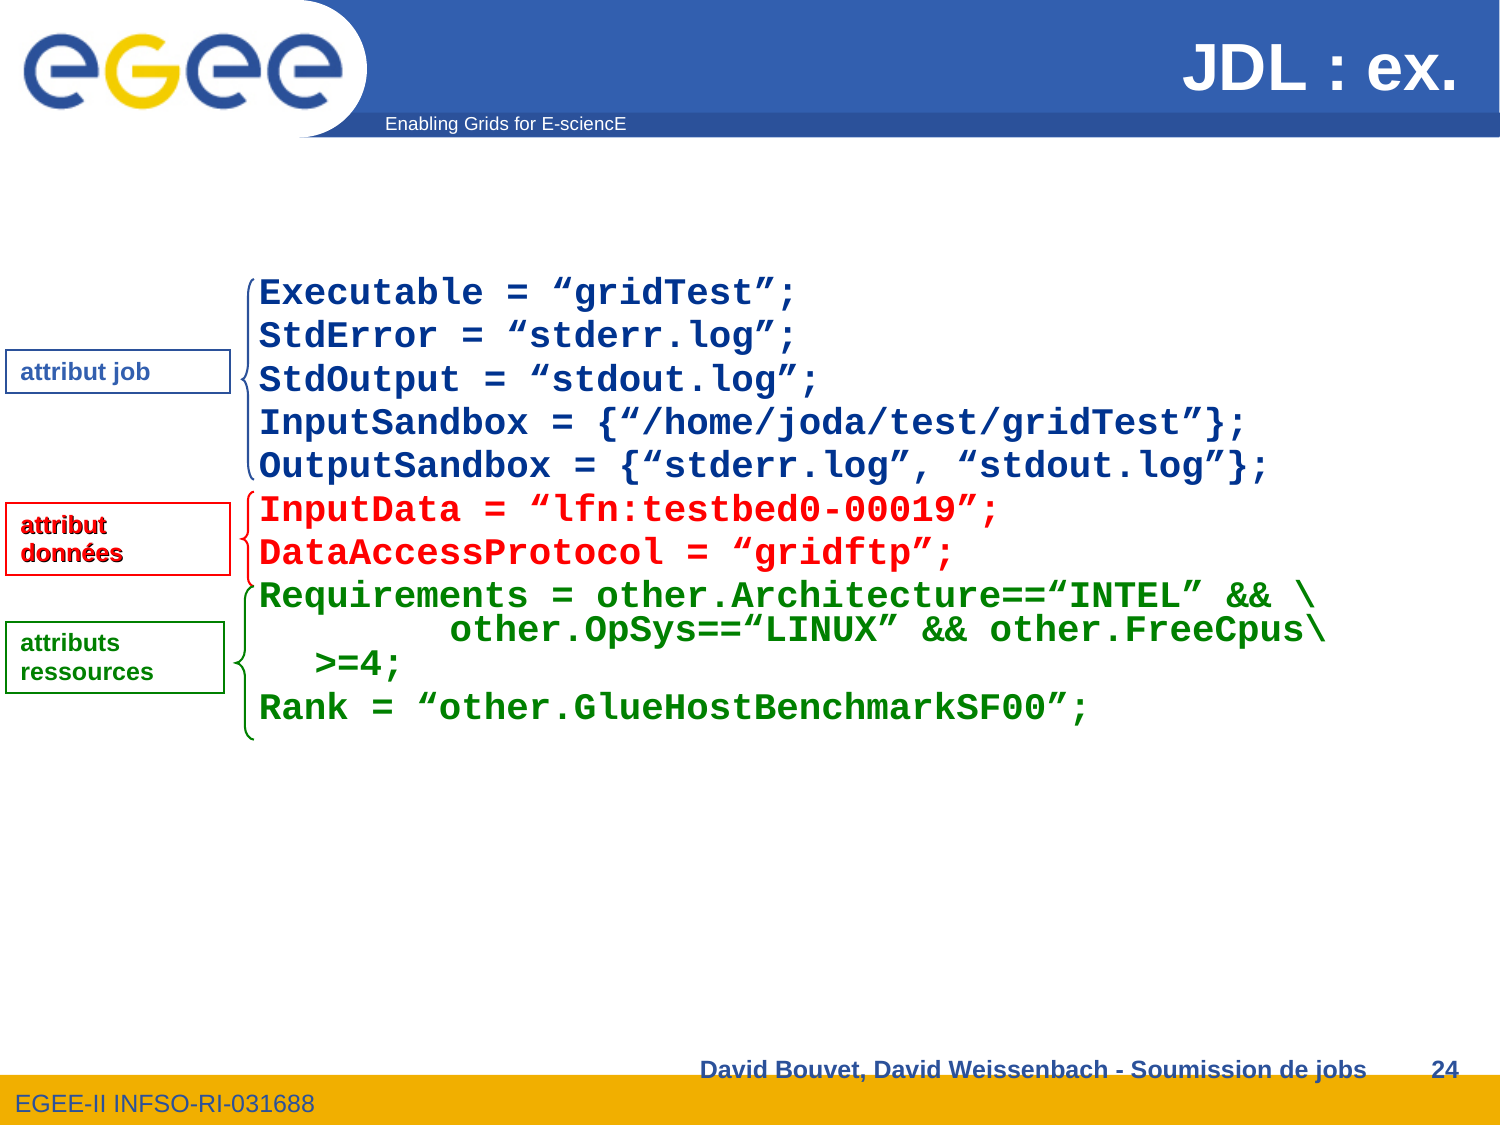

# JDL : ex.
	Executable = “gridTest”;
	StdError = “stderr.log”;
	StdOutput = “stdout.log”;
	InputSandbox = {“/home/joda/test/gridTest”};
	OutputSandbox = {“stderr.log”, “stdout.log”};
	InputData = “lfn:testbed0-00019”;
	DataAccessProtocol = “gridftp”;
	Requirements = other.Architecture==“INTEL” && \
	 other.OpSys==“LINUX” && other.FreeCpus\ 		 >=4;
	Rank = “other.GlueHostBenchmarkSF00”;
attribut job
attribut données
attributs ressources
David Bouvet, David Weissenbach - Soumission de jobs
24